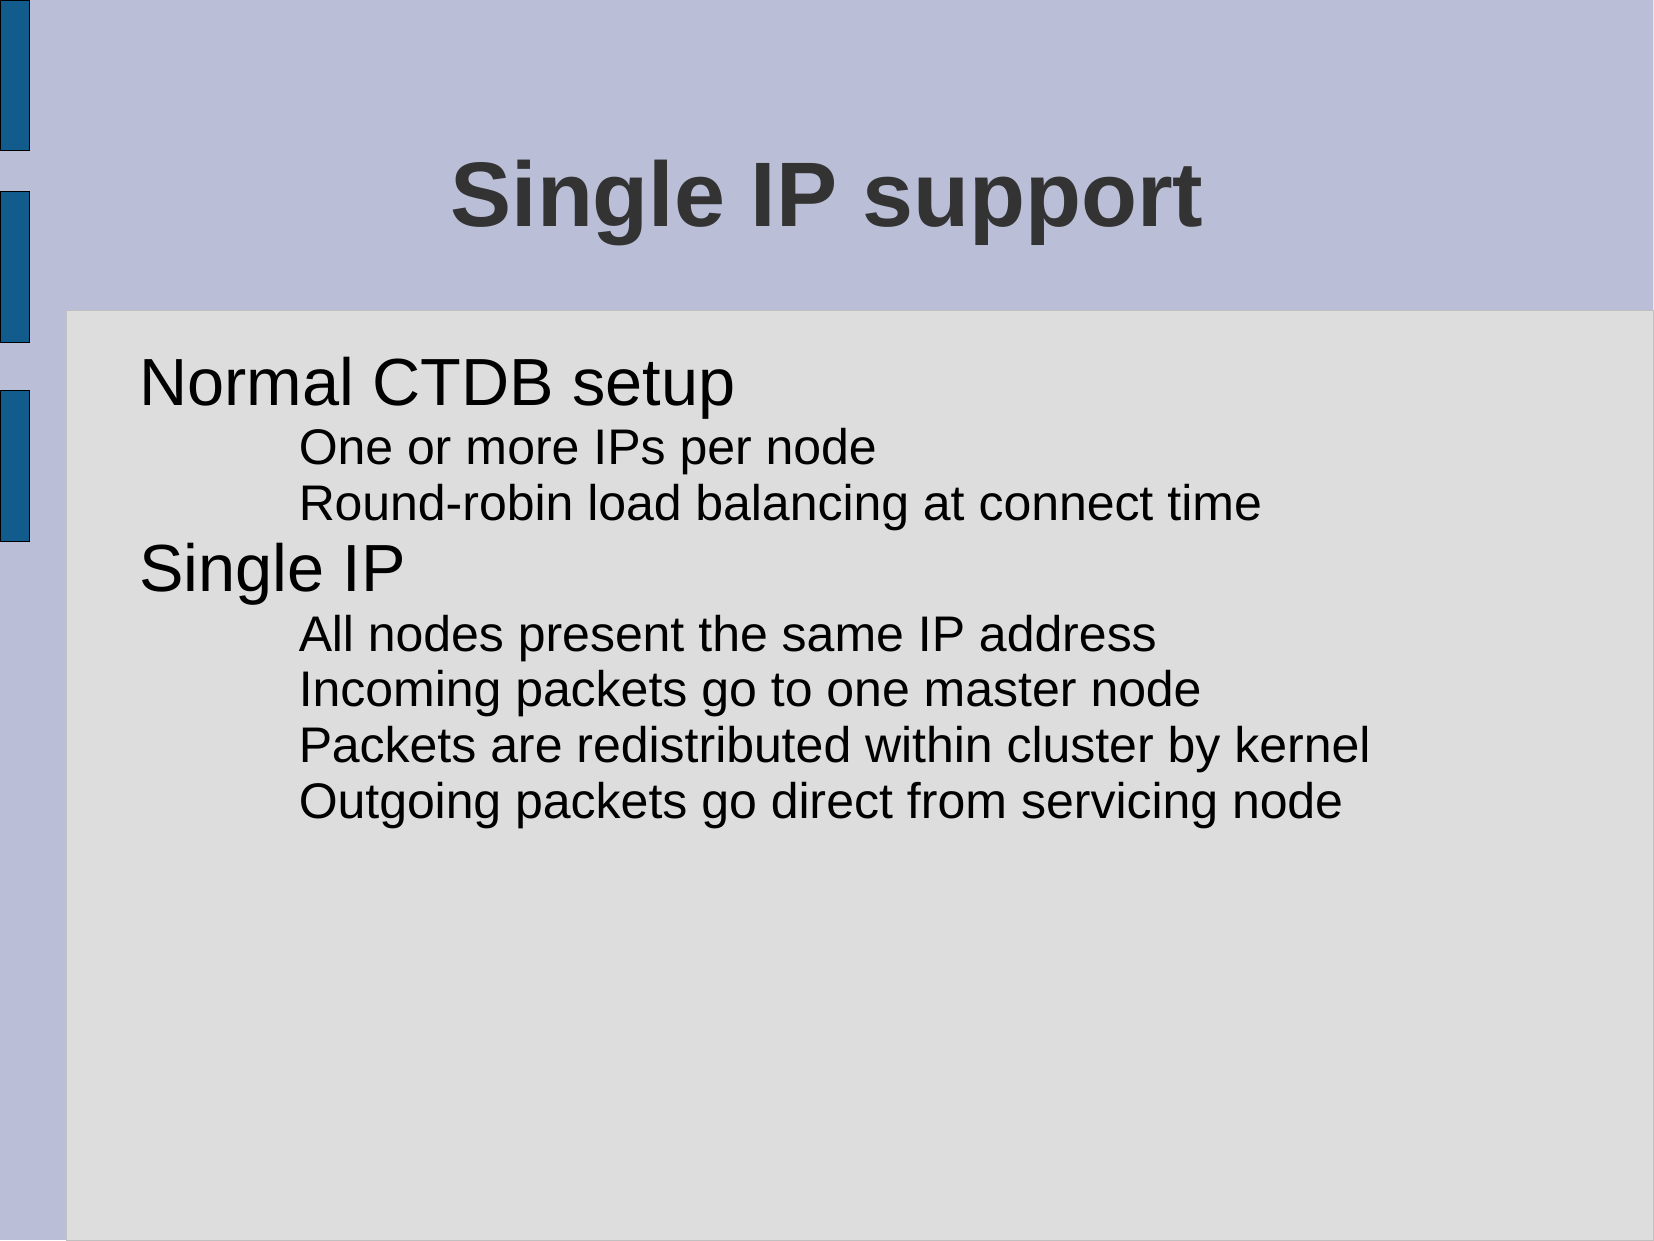

# Single IP support
Normal CTDB setup
One or more IPs per node
Round-robin load balancing at connect time
Single IP
All nodes present the same IP address
Incoming packets go to one master node
Packets are redistributed within cluster by kernel
Outgoing packets go direct from servicing node